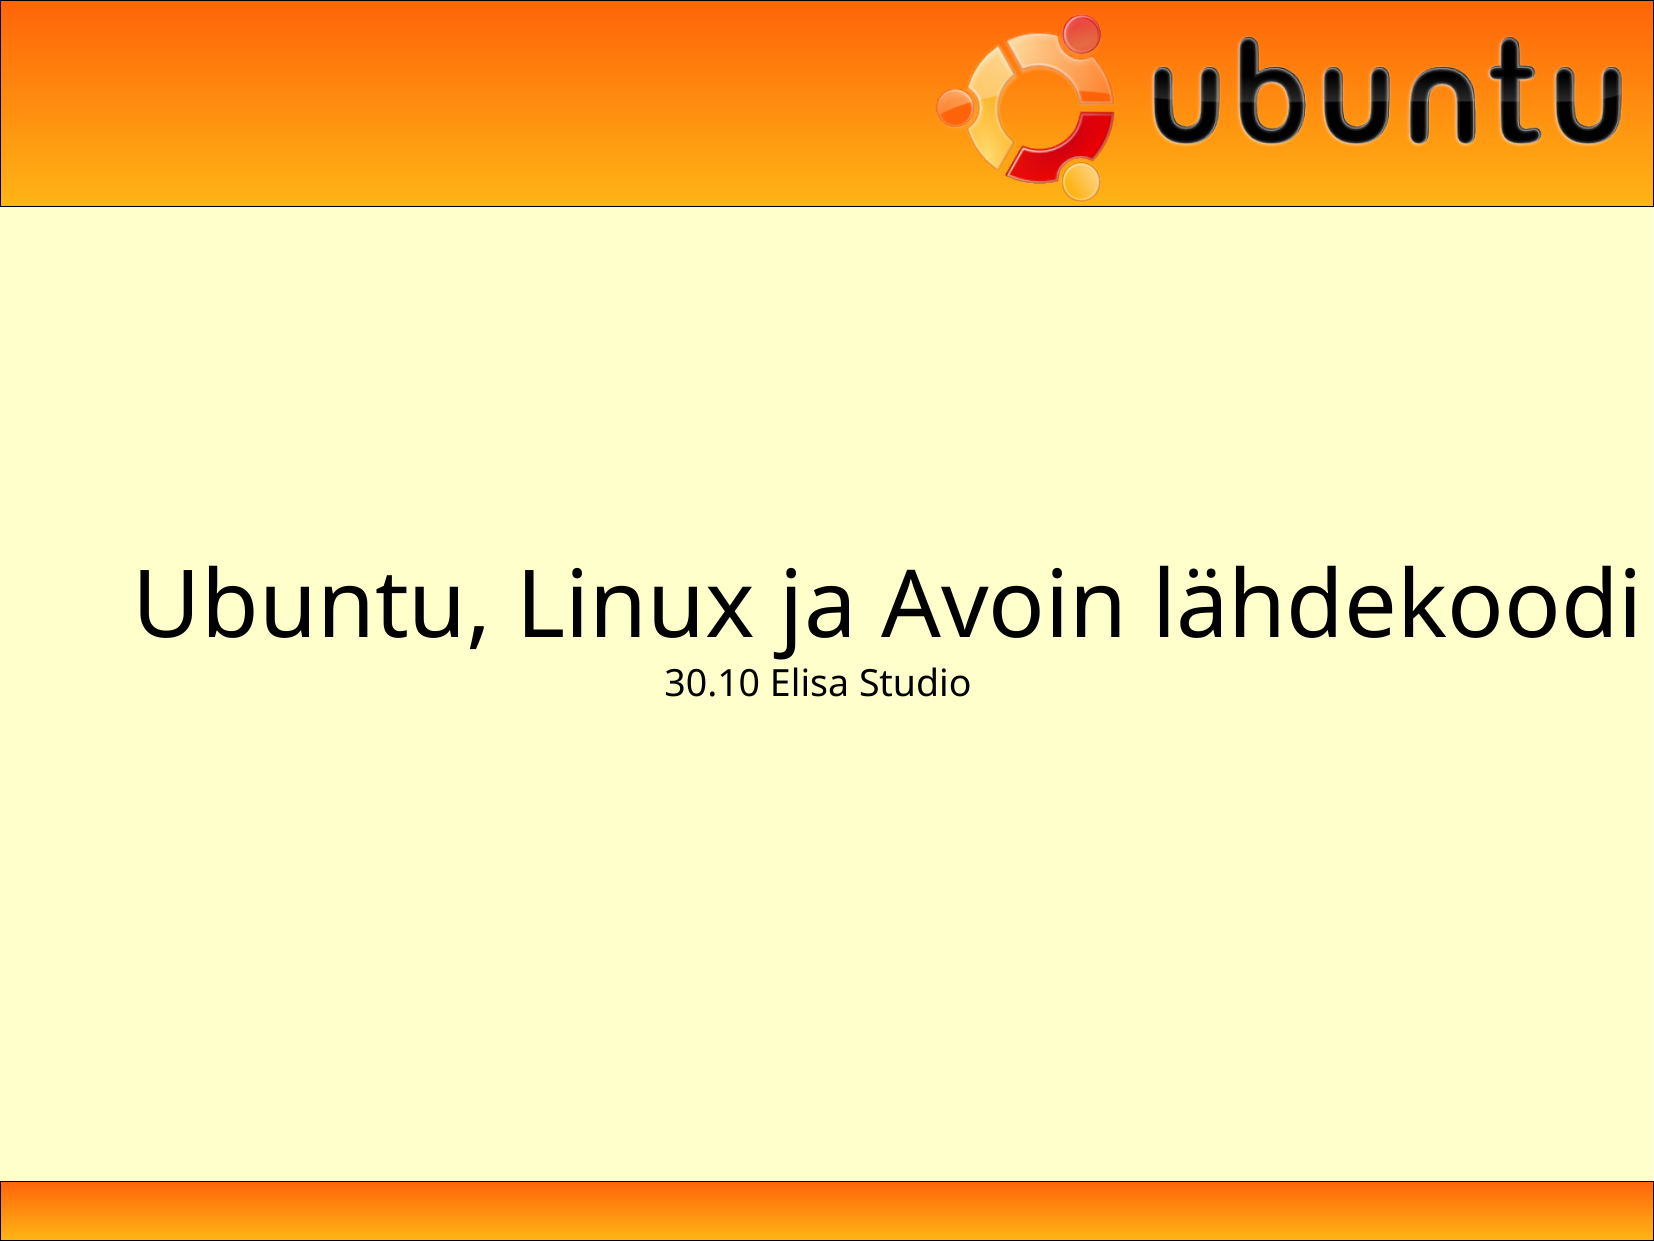

Ubuntu, Linux ja Avoin lähdekoodi
30.10 Elisa Studio